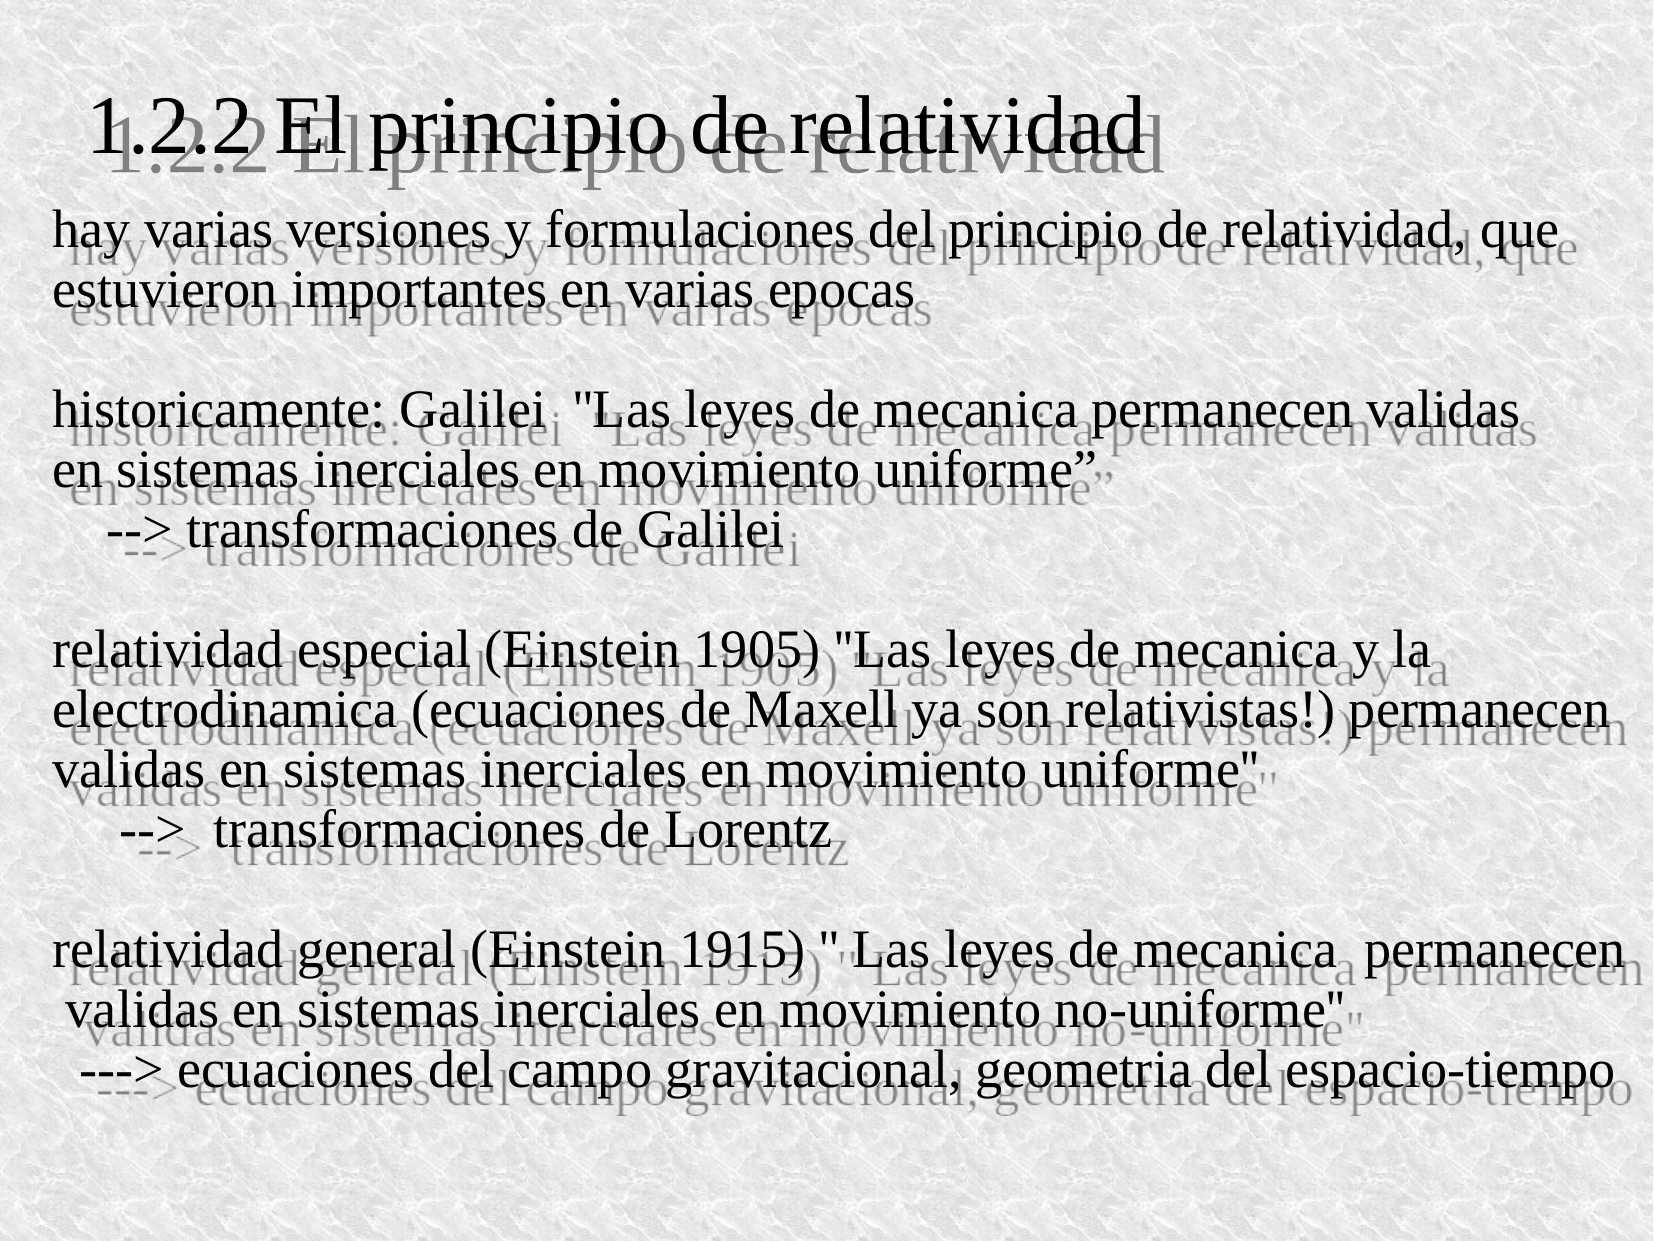

1.2.2 El principio de relatividad
hay varias versiones y formulaciones del principio de relatividad, que
estuvieron importantes en varias epocas
historicamente: Galilei ''Las leyes de mecanica permanecen validas
en sistemas inerciales en movimiento uniforme”
 --> transformaciones de Galilei
relatividad especial (Einstein 1905) ''Las leyes de mecanica y la
electrodinamica (ecuaciones de Maxell ya son relativistas!) permanecen
validas en sistemas inerciales en movimiento uniforme''
 --> transformaciones de Lorentz
relatividad general (Einstein 1915) '' Las leyes de mecanica permanecen
 validas en sistemas inerciales en movimiento no-uniforme''
 ---> ecuaciones del campo gravitacional, geometria del espacio-tiempo